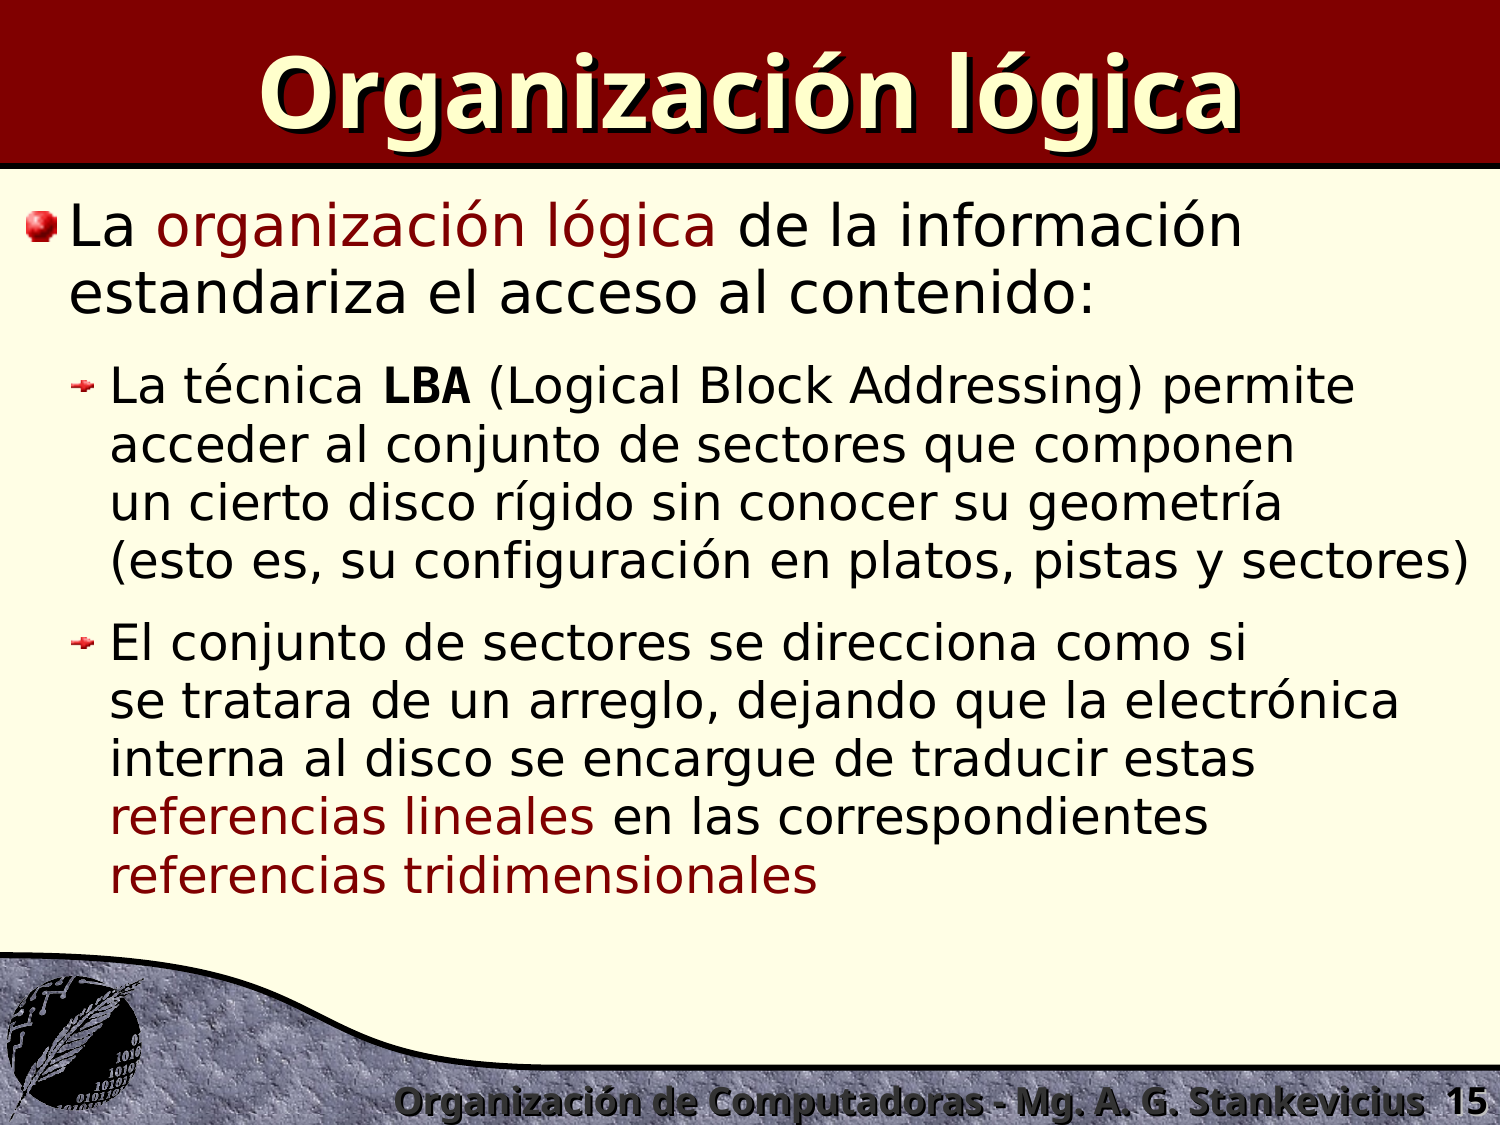

# Organización lógica
La organización lógica de la información estandariza el acceso al contenido:
La técnica LBA (Logical Block Addressing) permite acceder al conjunto de sectores que componen
un cierto disco rígido sin conocer su geometría
(esto es, su configuración en platos, pistas y sectores)
El conjunto de sectores se direcciona como si
se tratara de un arreglo, dejando que la electrónica
interna al disco se encargue de traducir estas referencias lineales en las correspondientes referencias tridimensionales
15